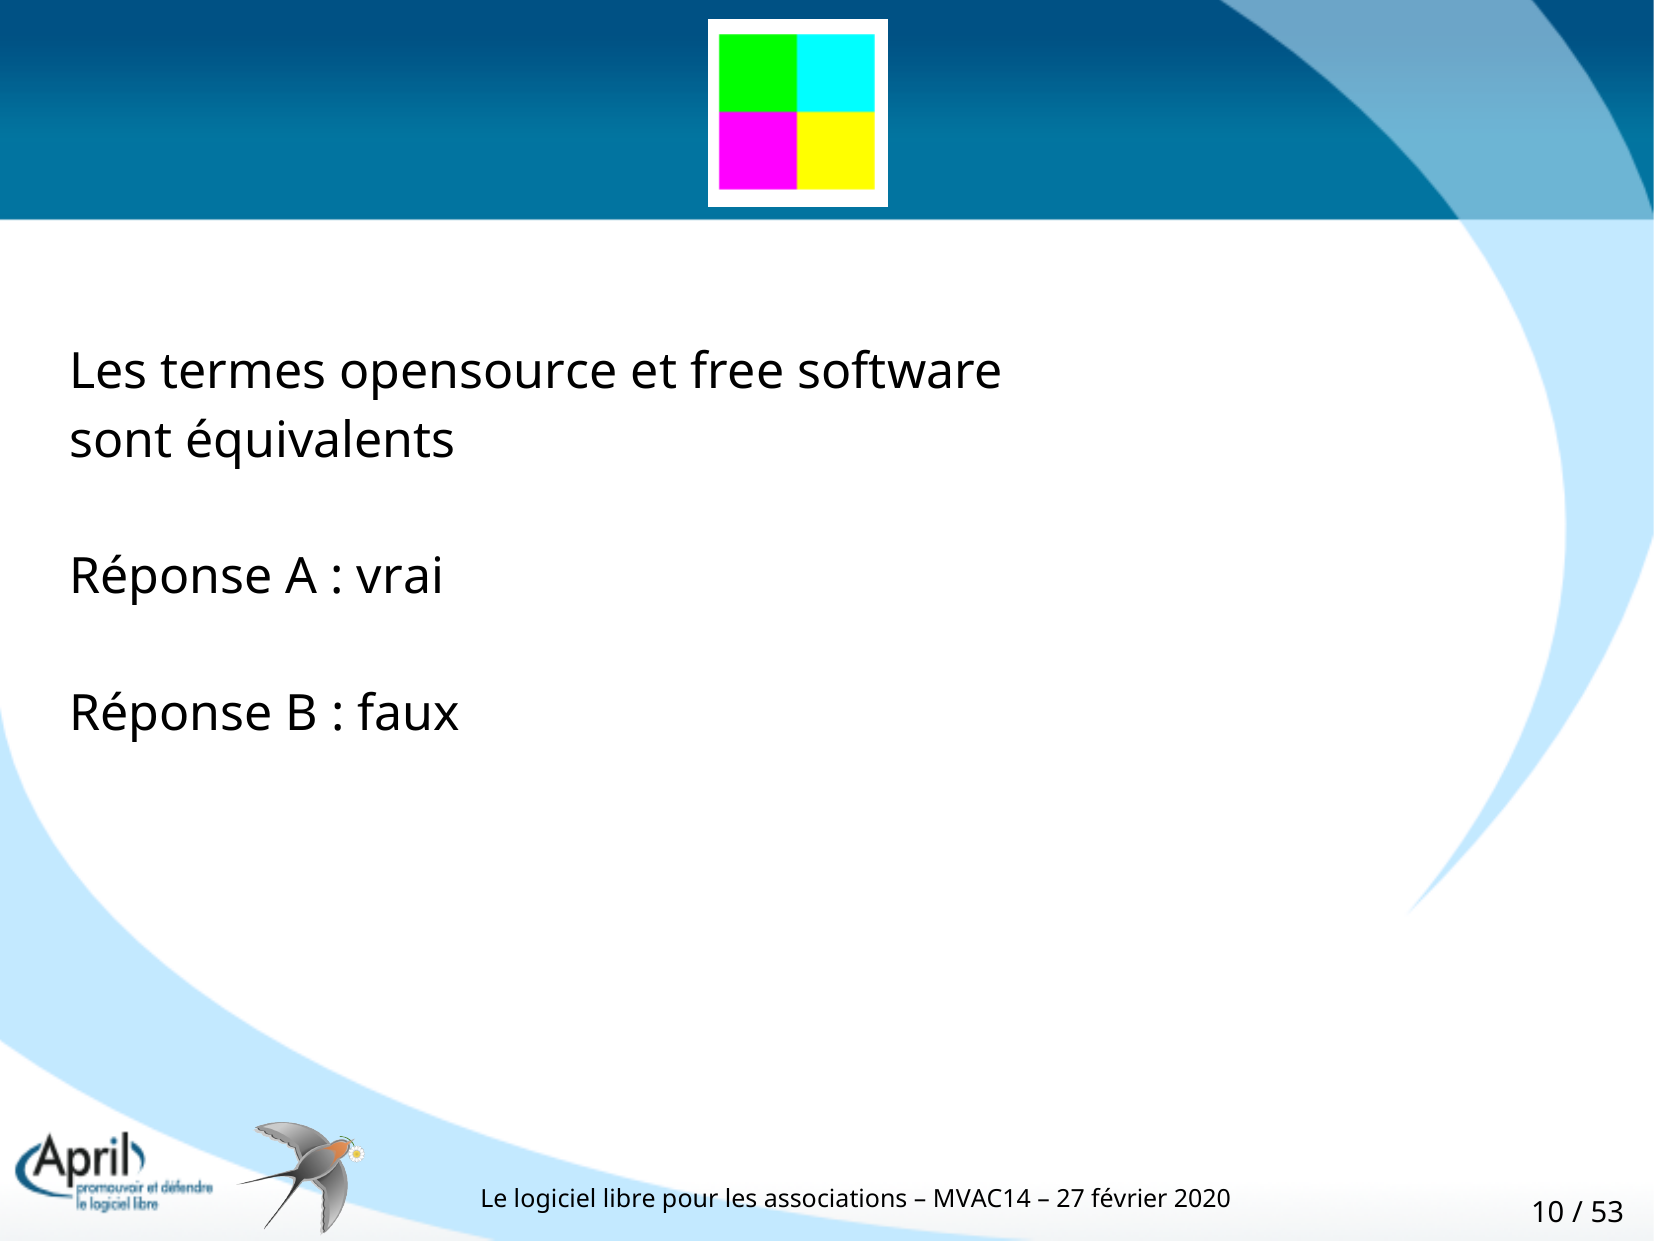

Les termes opensource et free software
sont équivalents
Réponse A : vrai
Réponse B : faux
10
POSS 2018